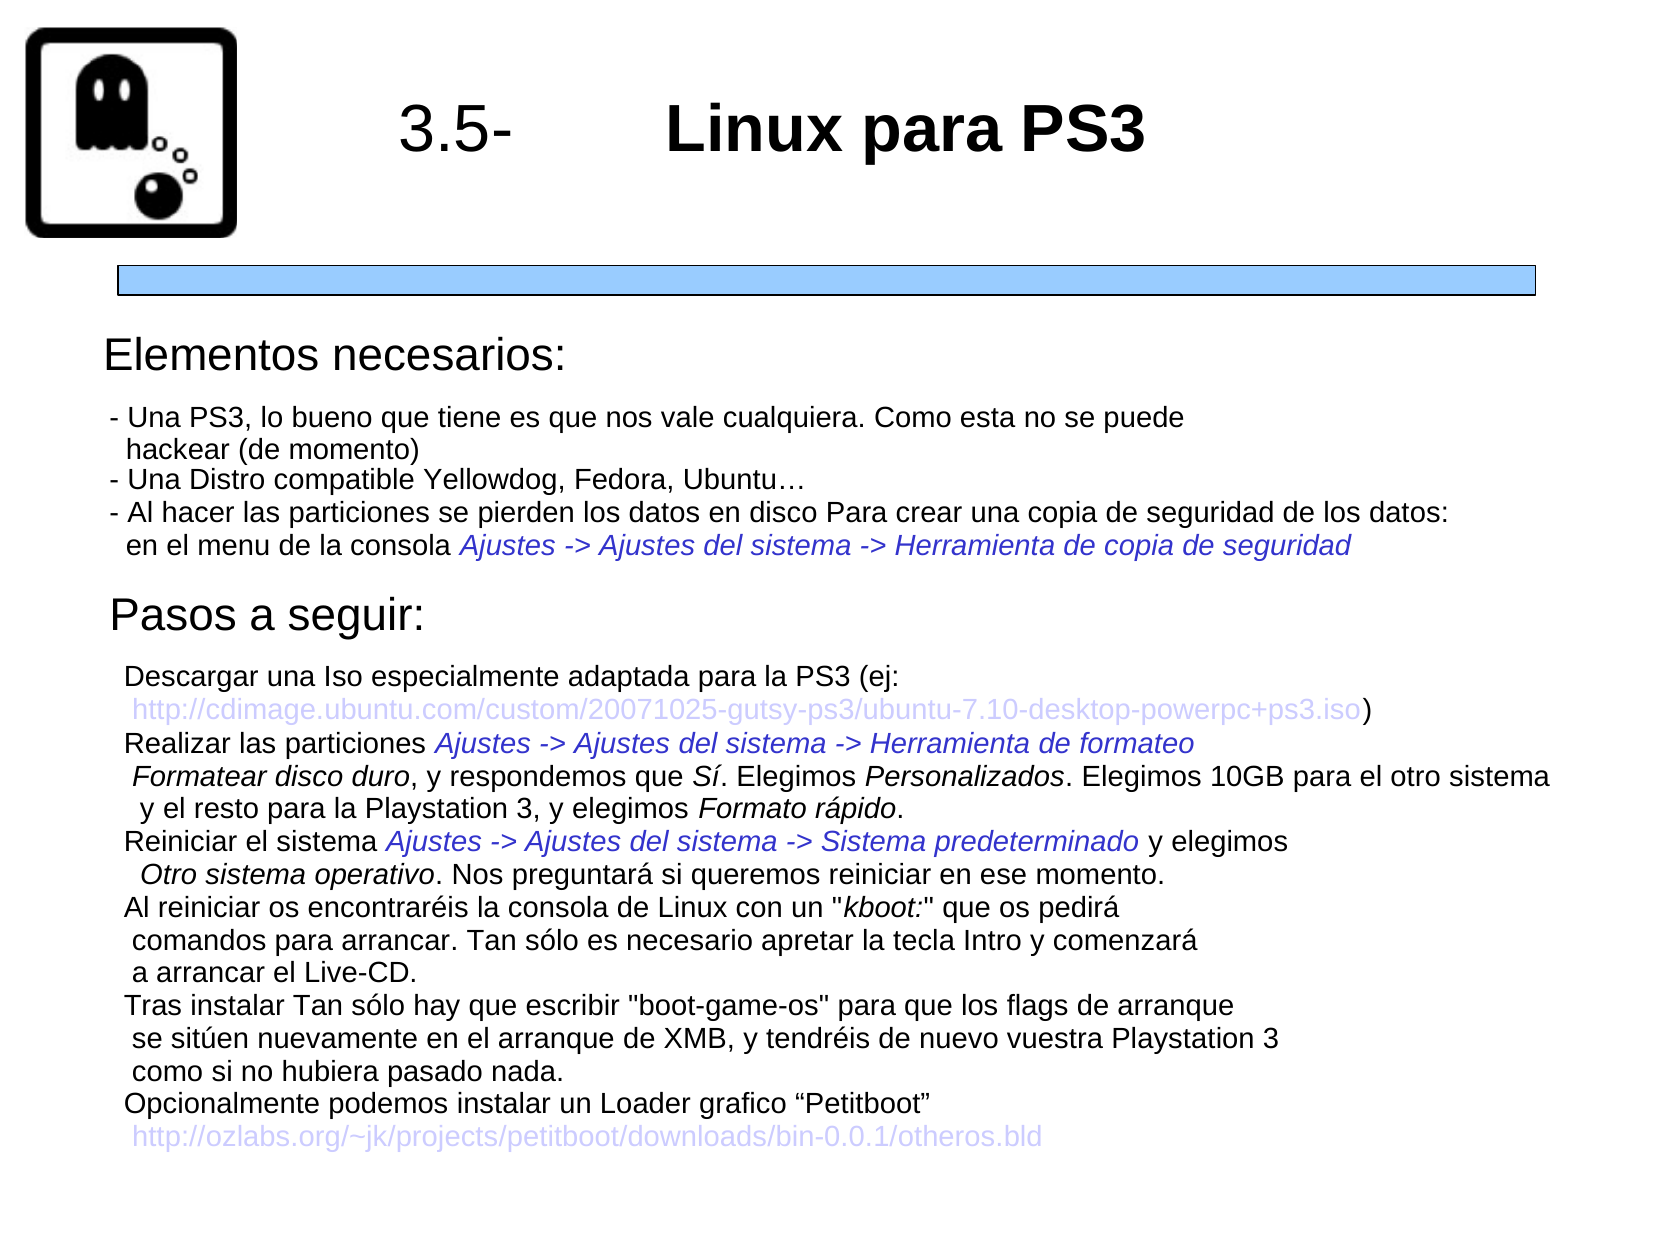

3.5-
Linux para PS3
Elementos necesarios:
- Una PS3, lo bueno que tiene es que nos vale cualquiera. Como esta no se puede
 hackear (de momento)‏
- Una Distro compatible Yellowdog, Fedora, Ubuntu…
- Al hacer las particiones se pierden los datos en disco Para crear una copia de seguridad de los datos:
 en el menu de la consola Ajustes -> Ajustes del sistema -> Herramienta de copia de seguridad
Pasos a seguir:
 Descargar una Iso especialmente adaptada para la PS3 (ej:
 http://cdimage.ubuntu.com/custom/20071025-gutsy-ps3/ubuntu-7.10-desktop-powerpc+ps3.iso)‏
 Realizar las particiones Ajustes -> Ajustes del sistema -> Herramienta de formateo
 Formatear disco duro, y respondemos que Sí. Elegimos Personalizados. Elegimos 10GB para el otro sistema
 y el resto para la Playstation 3, y elegimos Formato rápido.
 Reiniciar el sistema Ajustes -> Ajustes del sistema -> Sistema predeterminado y elegimos
 Otro sistema operativo. Nos preguntará si queremos reiniciar en ese momento.
 Al reiniciar os encontraréis la consola de Linux con un "kboot:" que os pedirá
 comandos para arrancar. Tan sólo es necesario apretar la tecla Intro y comenzará
 a arrancar el Live-CD.
 Tras instalar Tan sólo hay que escribir "boot-game-os" para que los flags de arranque
 se sitúen nuevamente en el arranque de XMB, y tendréis de nuevo vuestra Playstation 3
 como si no hubiera pasado nada.
 Opcionalmente podemos instalar un Loader grafico “Petitboot”
 http://ozlabs.org/~jk/projects/petitboot/downloads/bin-0.0.1/otheros.bld